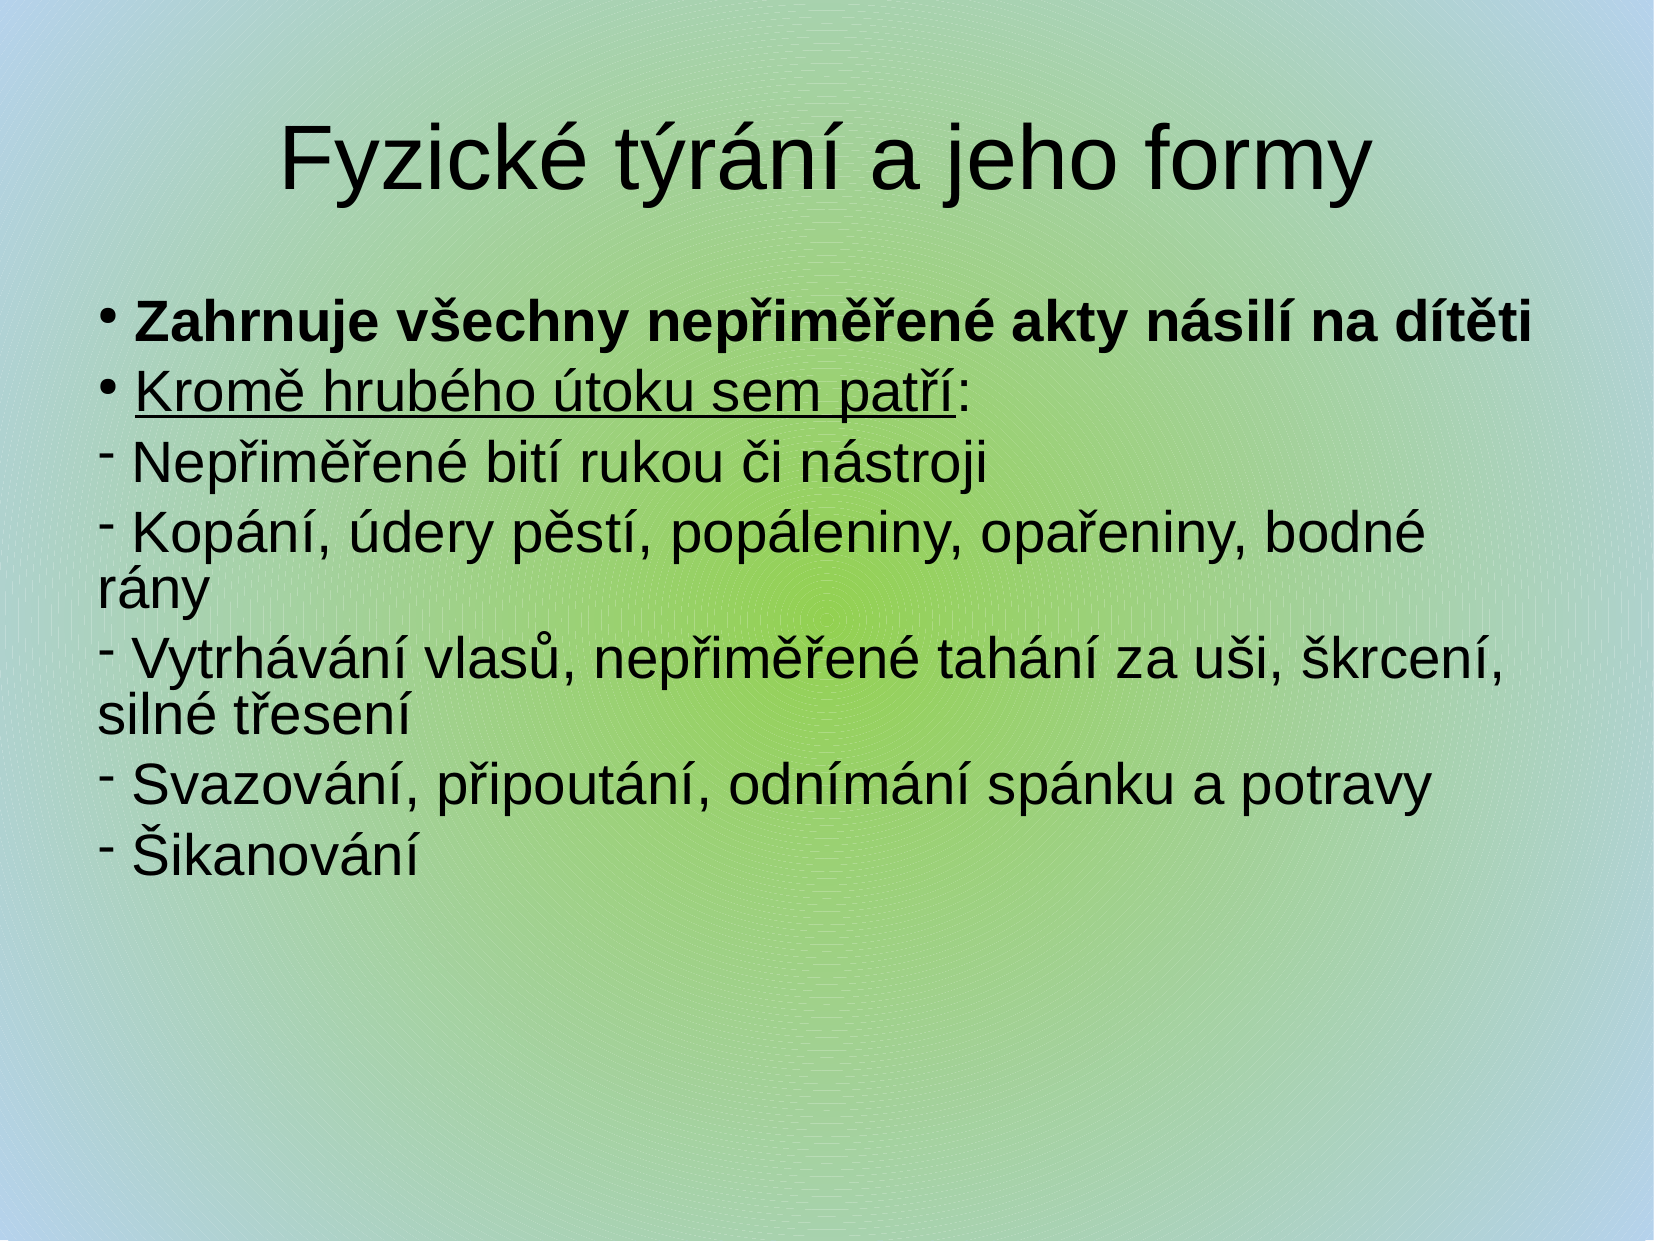

# Fyzické týrání a jeho formy
 Zahrnuje všechny nepřiměřené akty násilí na dítěti
 Kromě hrubého útoku sem patří:
 Nepřiměřené bití rukou či nástroji
 Kopání, údery pěstí, popáleniny, opařeniny, bodné rány
 Vytrhávání vlasů, nepřiměřené tahání za uši, škrcení, silné třesení
 Svazování, připoutání, odnímání spánku a potravy
 Šikanování